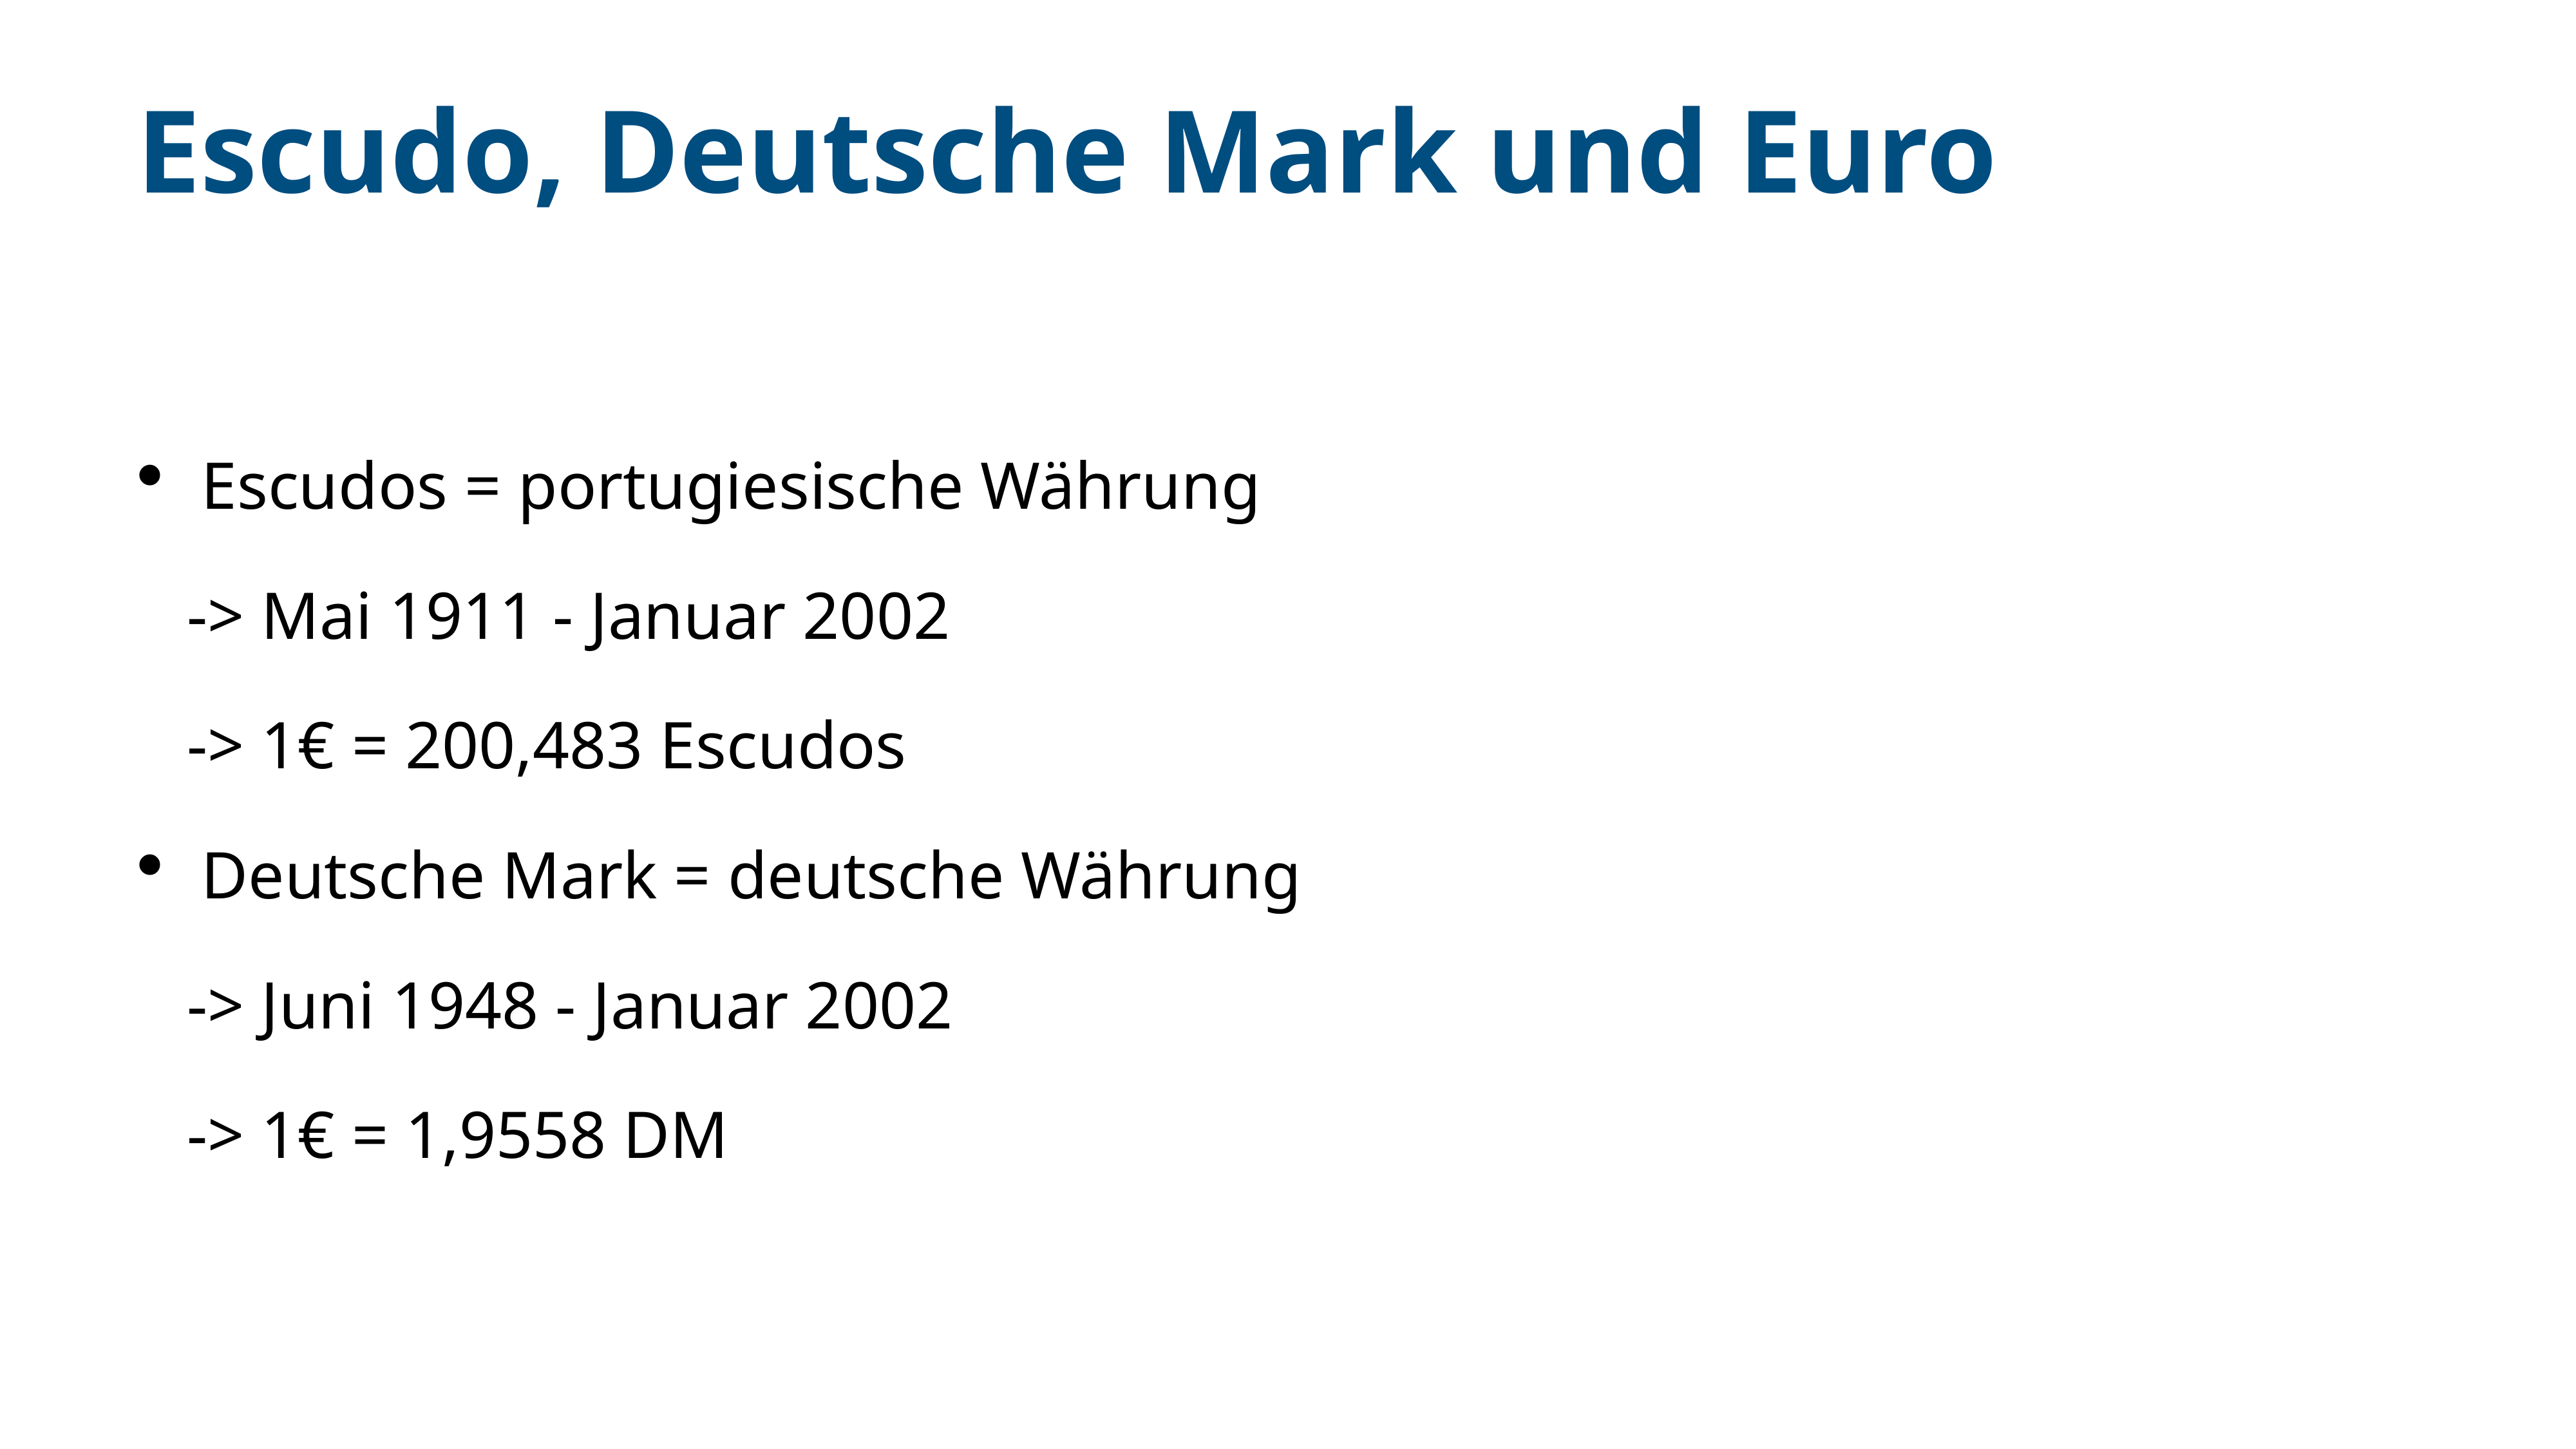

# Escudo, Deutsche Mark und Euro
Escudos = portugiesische Währung
 -> Mai 1911 - Januar 2002
 -> 1€ = 200,483 Escudos
Deutsche Mark = deutsche Währung
 -> Juni 1948 - Januar 2002
 -> 1€ = 1,9558 DM